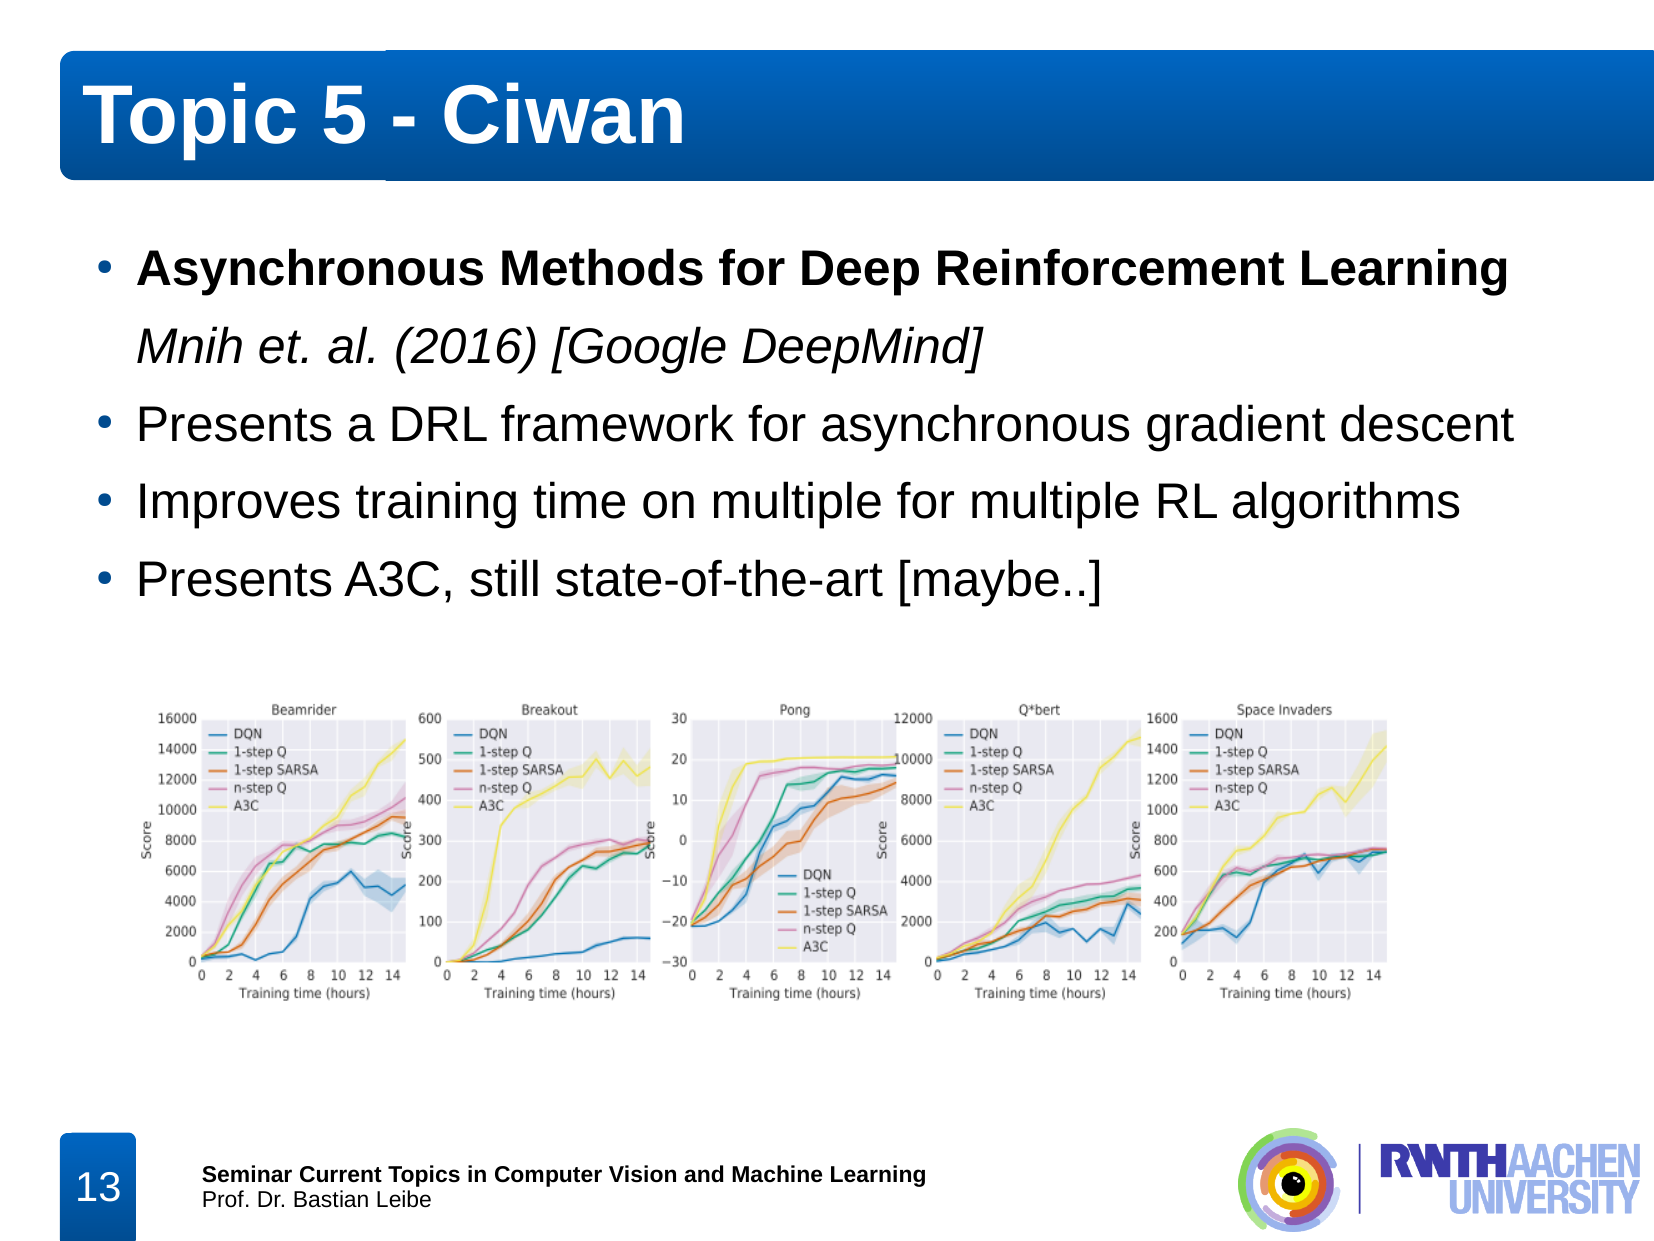

# Topic 5 - Ciwan
Asynchronous Methods for Deep Reinforcement Learning
Mnih et. al. (2016) [Google DeepMind]
Presents a DRL framework for asynchronous gradient descent
Improves training time on multiple for multiple RL algorithms
Presents A3C, still state-of-the-art [maybe..]
13
TGF 2015 | October 29, 2015 | Delft